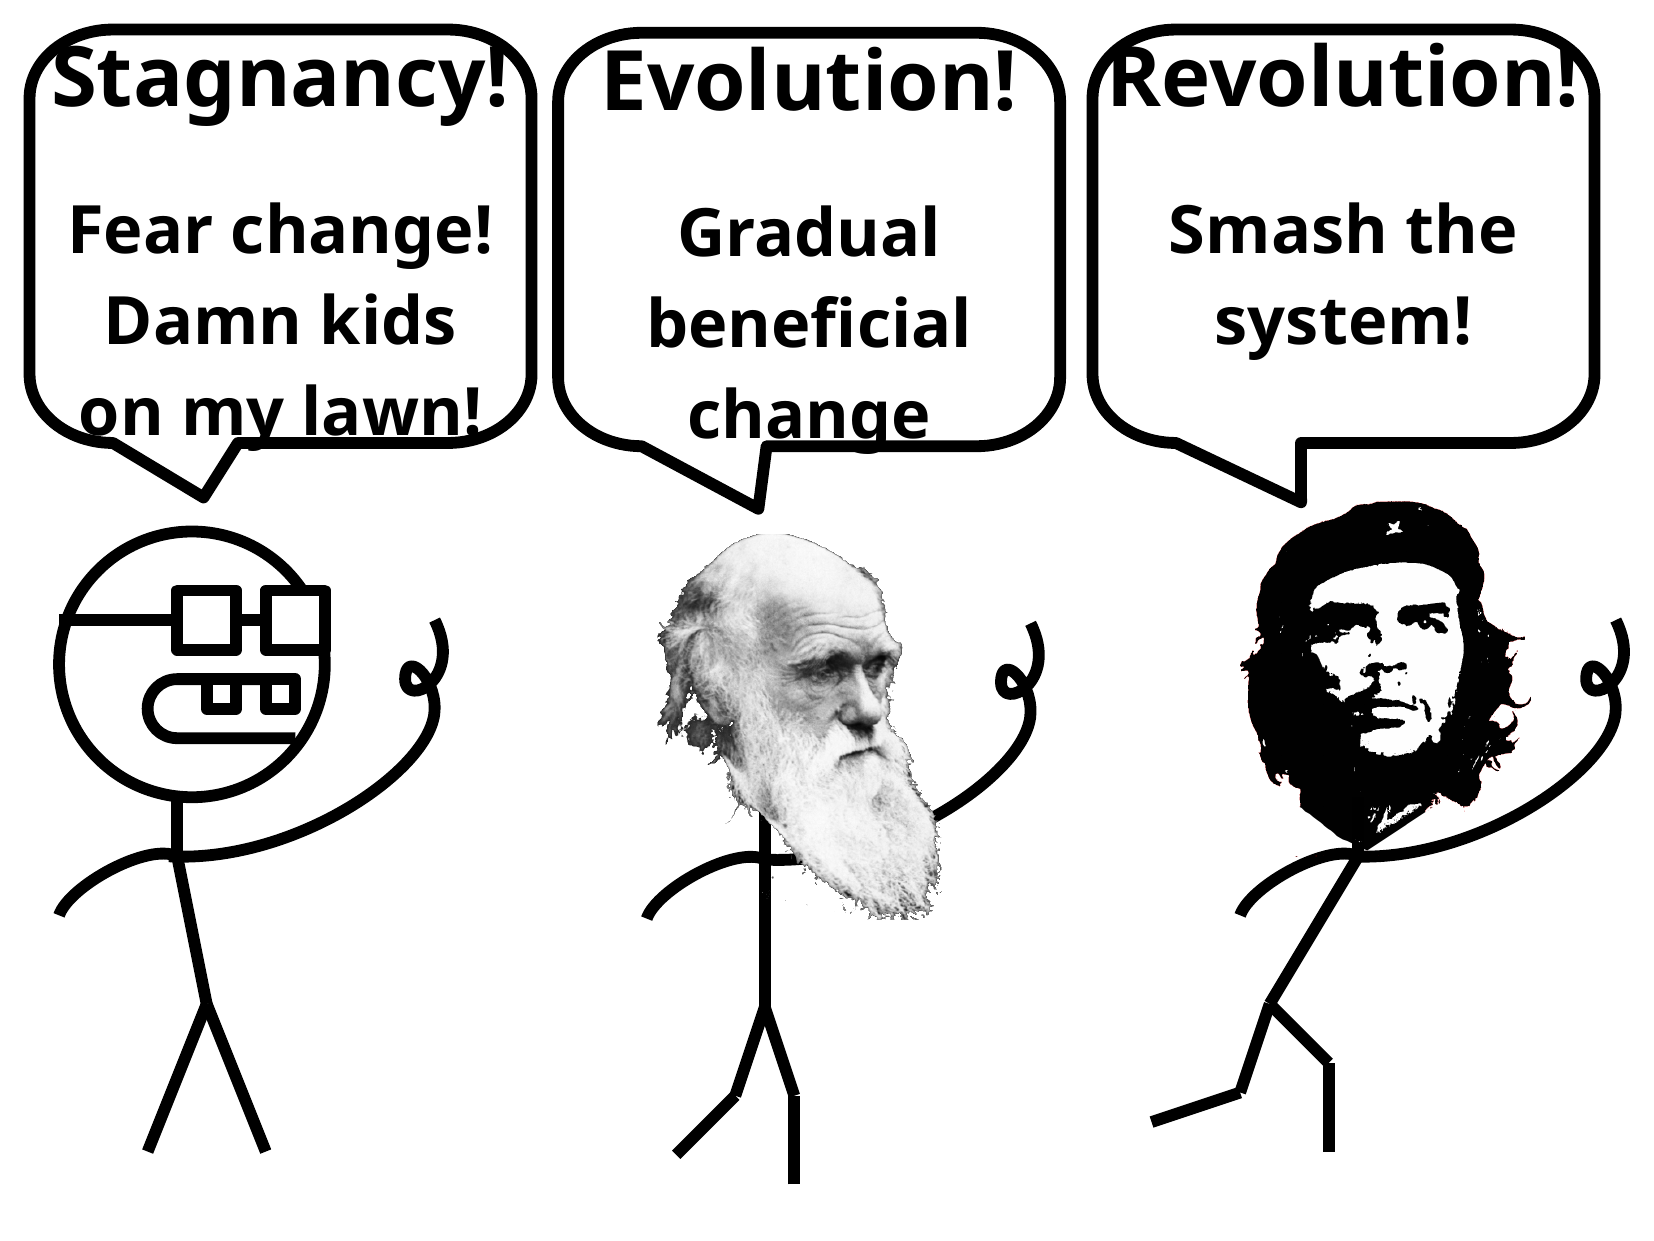

Stagnancy!
Fear change!
Damn kids
on my lawn!
Revolution!
Smash the
system!
Evolution!
Gradual
beneficial
change